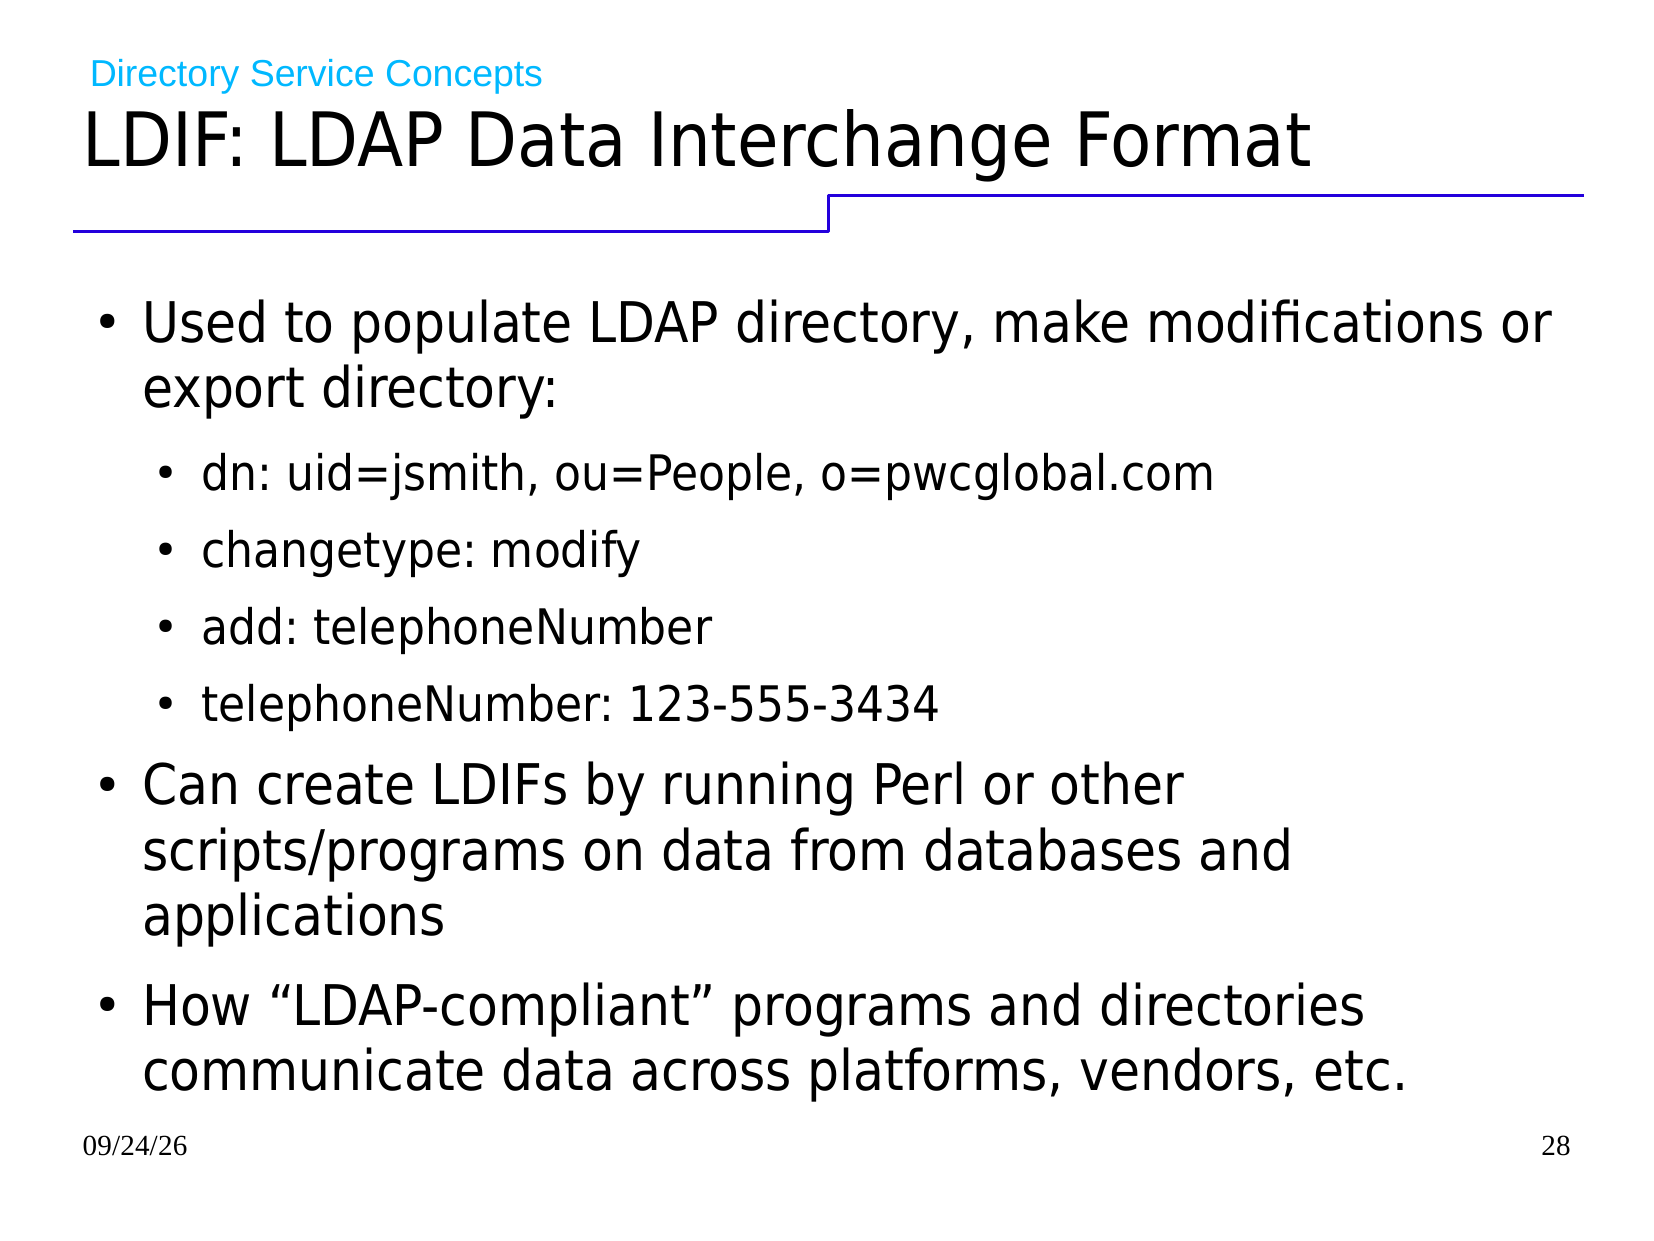

Directory Service Concepts
# LDIF: LDAP Data Interchange Format
Used to populate LDAP directory, make modifications or export directory:
dn: uid=jsmith, ou=People, o=pwcglobal.com
changetype: modify
add: telephoneNumber
telephoneNumber: 123-555-3434
Can create LDIFs by running Perl or other scripts/programs on data from databases and applications
How “LDAP-compliant” programs and directories communicate data across platforms, vendors, etc.
28